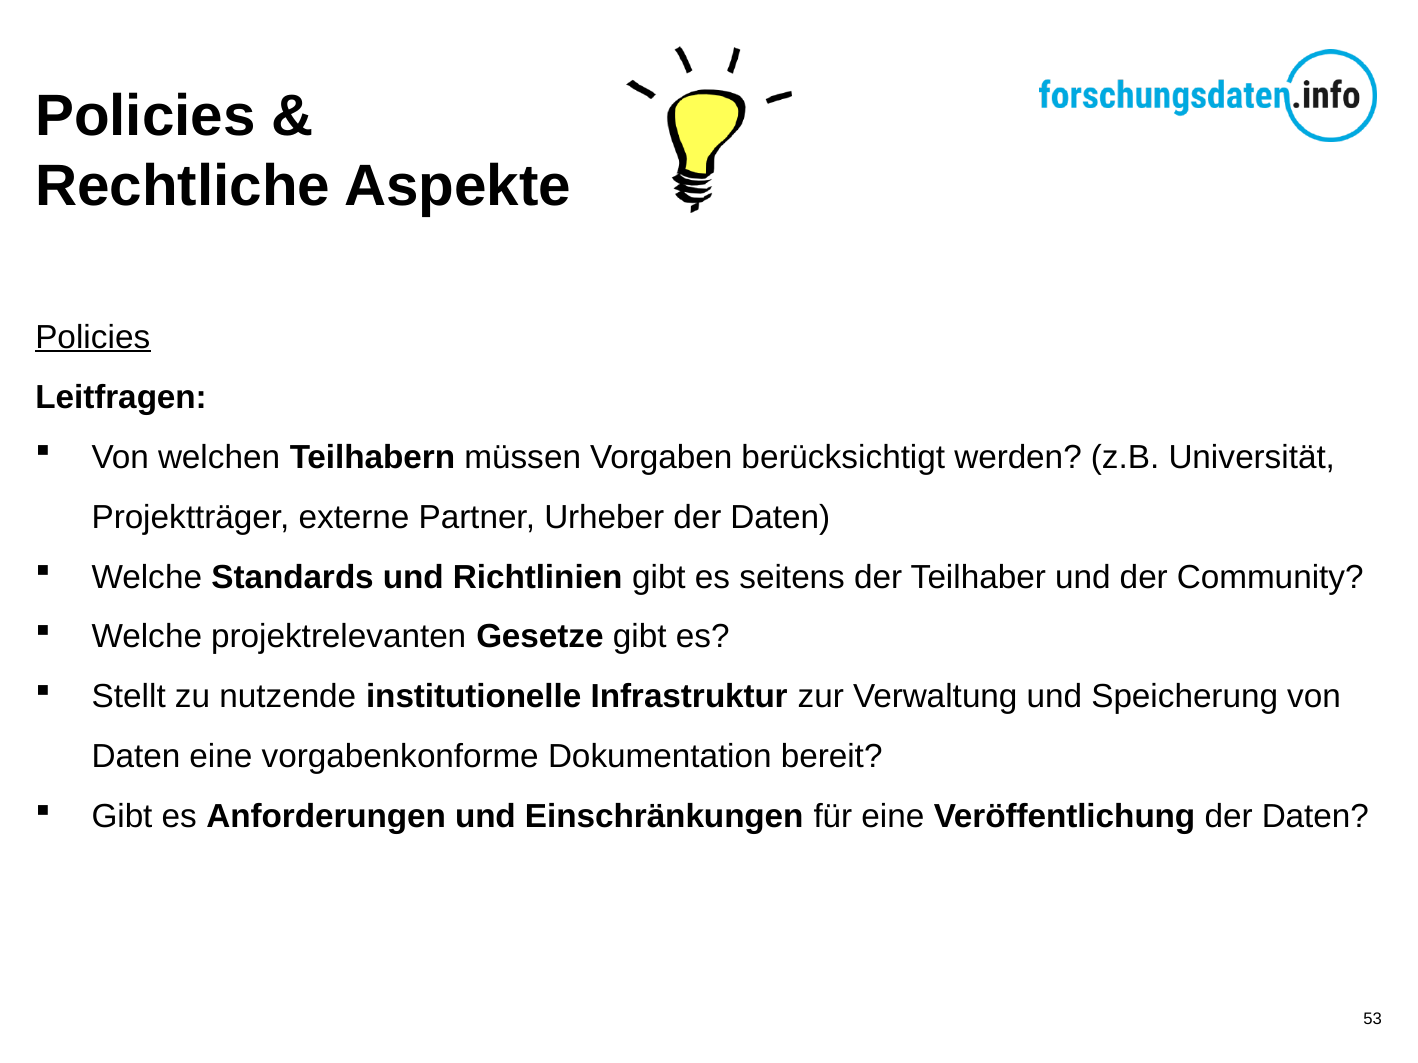

# Policies & Rechtliche Aspekte
Policies
Leitfragen:
Von welchen Teilhabern müssen Vorgaben berücksichtigt werden? (z.B. Universität, Projektträger, externe Partner, Urheber der Daten)
Welche Standards und Richtlinien gibt es seitens der Teilhaber und der Community?
Welche projektrelevanten Gesetze gibt es?
Stellt zu nutzende institutionelle Infrastruktur zur Verwaltung und Speicherung von Daten eine vorgabenkonforme Dokumentation bereit?
Gibt es Anforderungen und Einschränkungen für eine Veröffentlichung der Daten?